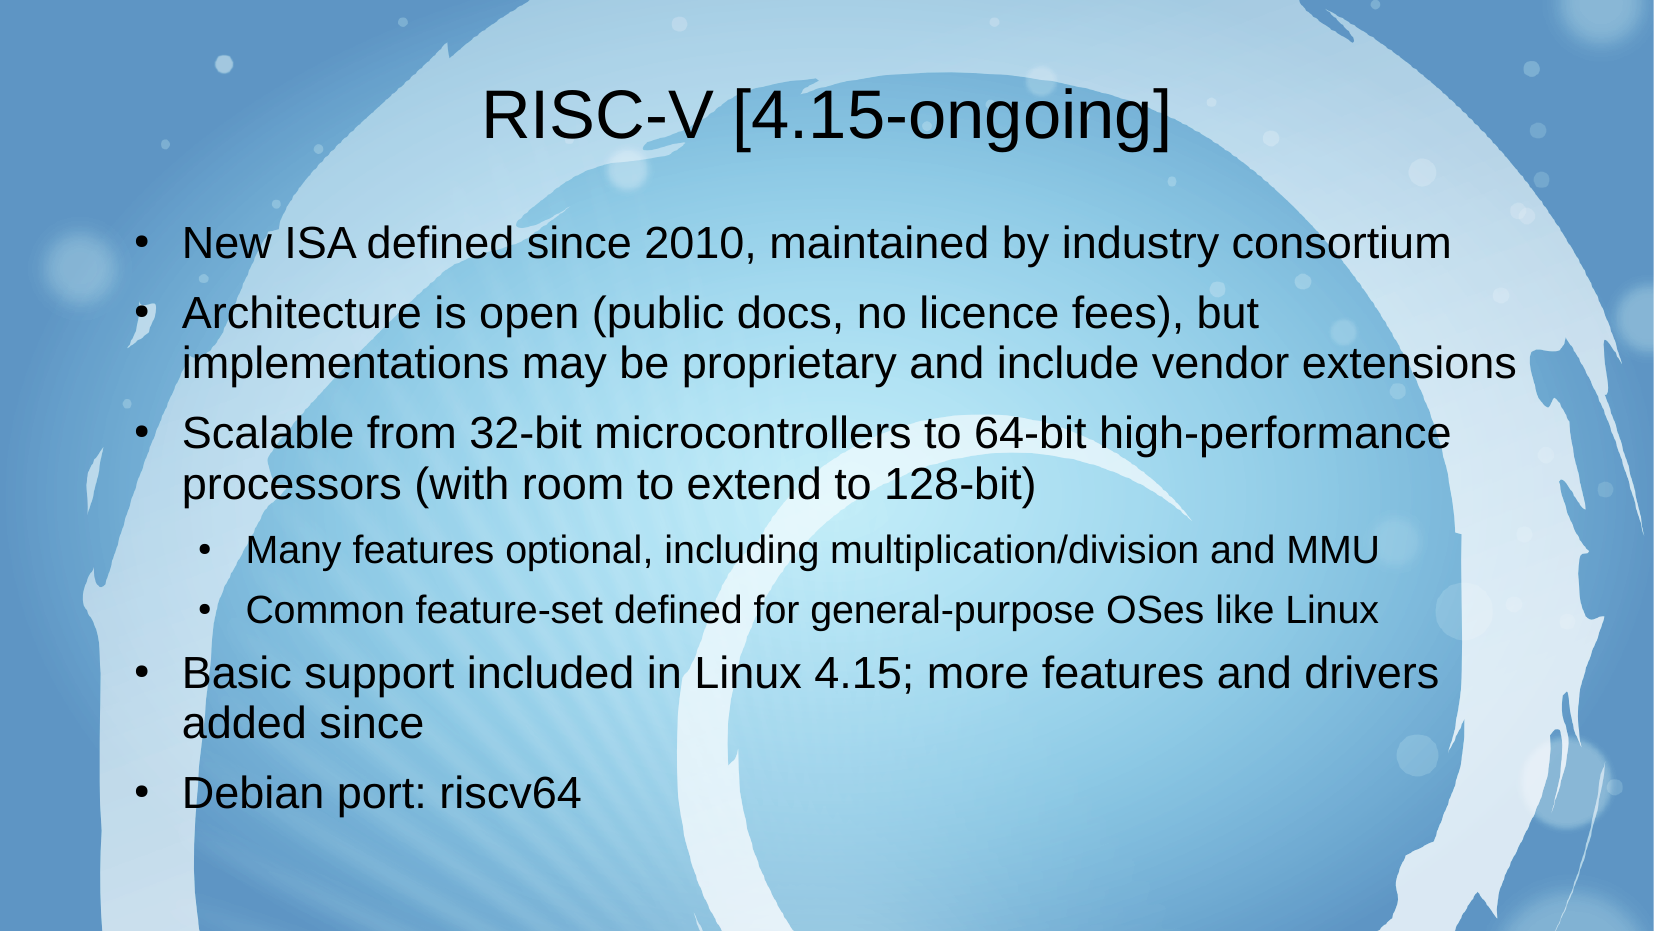

# RISC-V [4.15-ongoing]
New ISA defined since 2010, maintained by industry consortium
Architecture is open (public docs, no licence fees), but implementations may be proprietary and include vendor extensions
Scalable from 32-bit microcontrollers to 64-bit high-performance processors (with room to extend to 128-bit)
Many features optional, including multiplication/division and MMU
Common feature-set defined for general-purpose OSes like Linux
Basic support included in Linux 4.15; more features and drivers added since
Debian port: riscv64